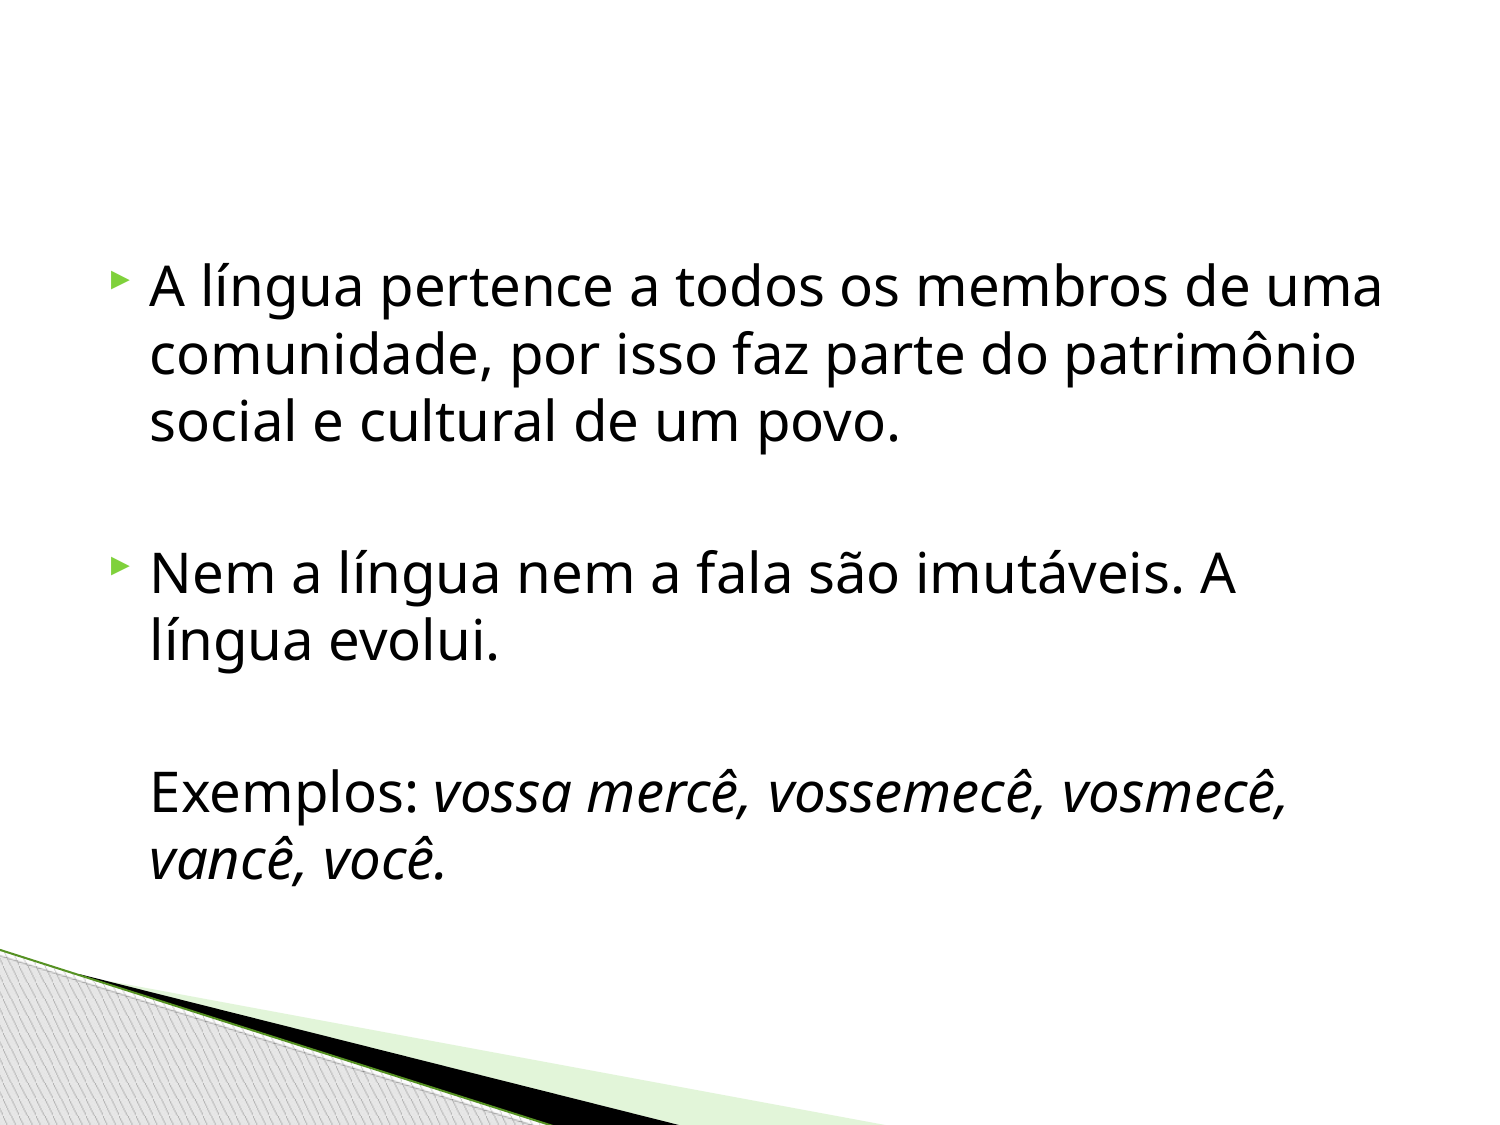

# A língua pertence a todos os membros de uma comunidade, por isso faz parte do patrimônio social e cultural de um povo.
Nem a língua nem a fala são imutáveis. A língua evolui.
	Exemplos: vossa mercê, vossemecê, vosmecê, vancê, você.